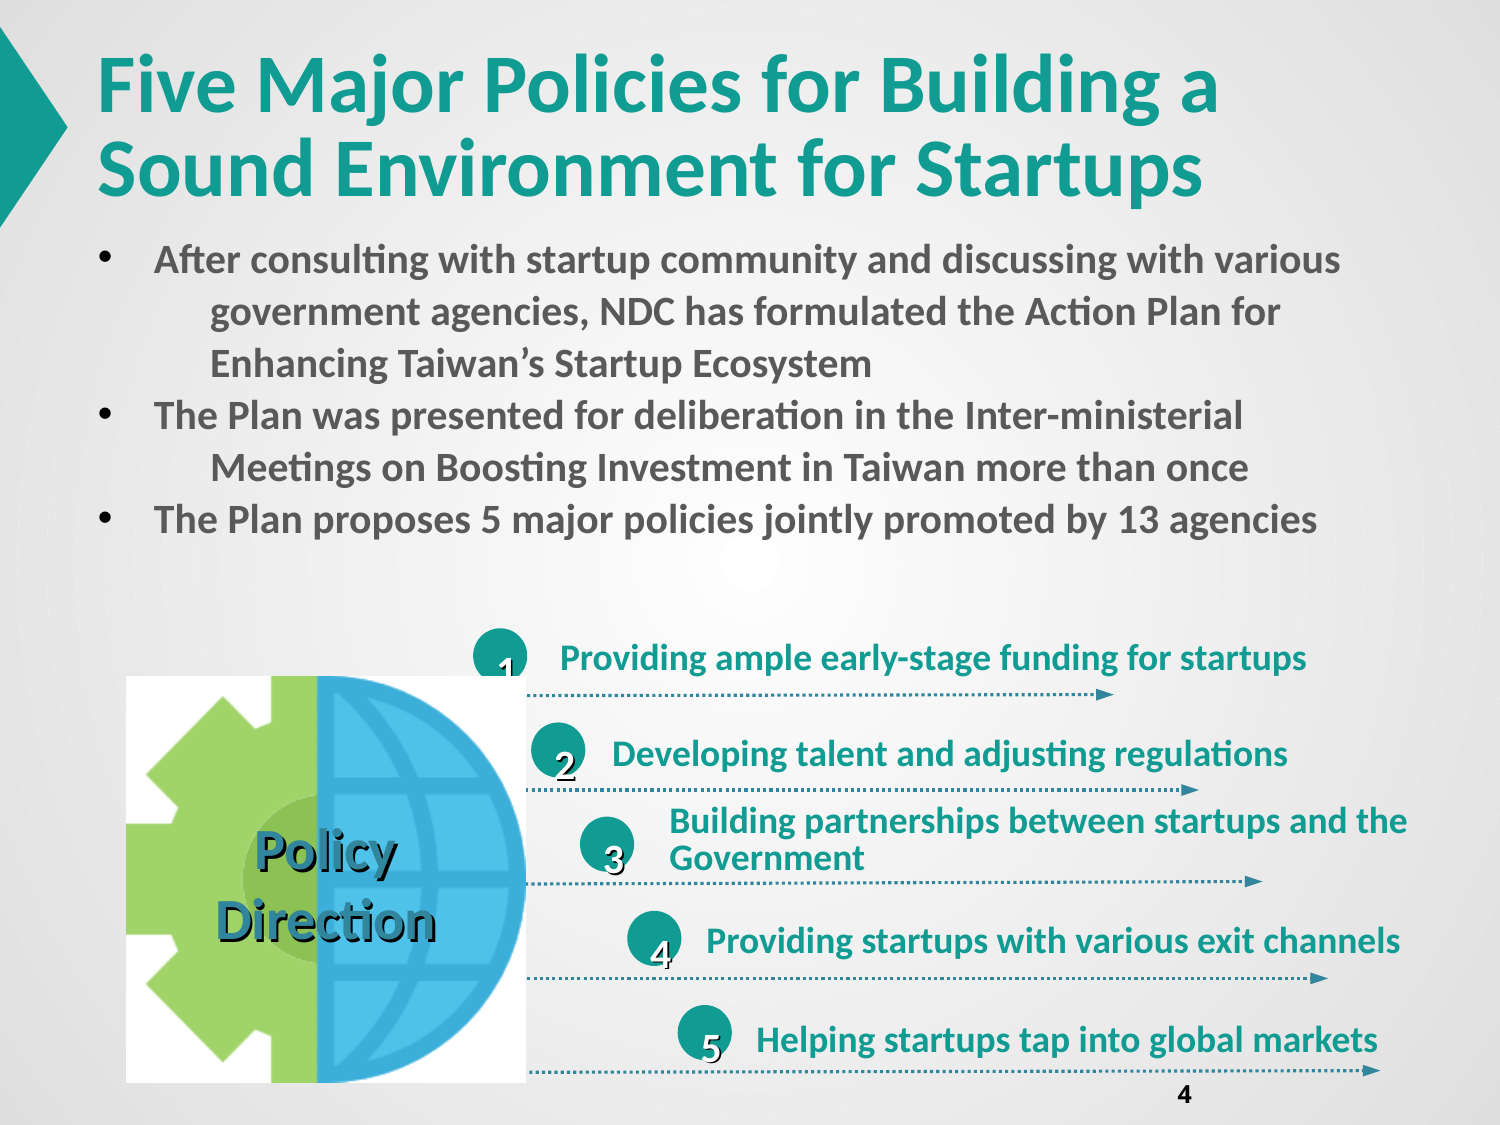

Five Major Policies for Building a Sound Environment for Startups
After consulting with startup community and discussing with various government agencies, NDC has formulated the Action Plan for Enhancing Taiwan’s Startup Ecosystem
The Plan was presented for deliberation in the Inter-ministerial Meetings on Boosting Investment in Taiwan more than once
The Plan proposes 5 major policies jointly promoted by 13 agencies
Providing ample early-stage funding for startups
2
1
Helping startups tap into global markets
Developing talent and adjusting regulations
4
Building partnerships between startups and the Government
5
Policy Direction
3
Providing startups with various exit channels